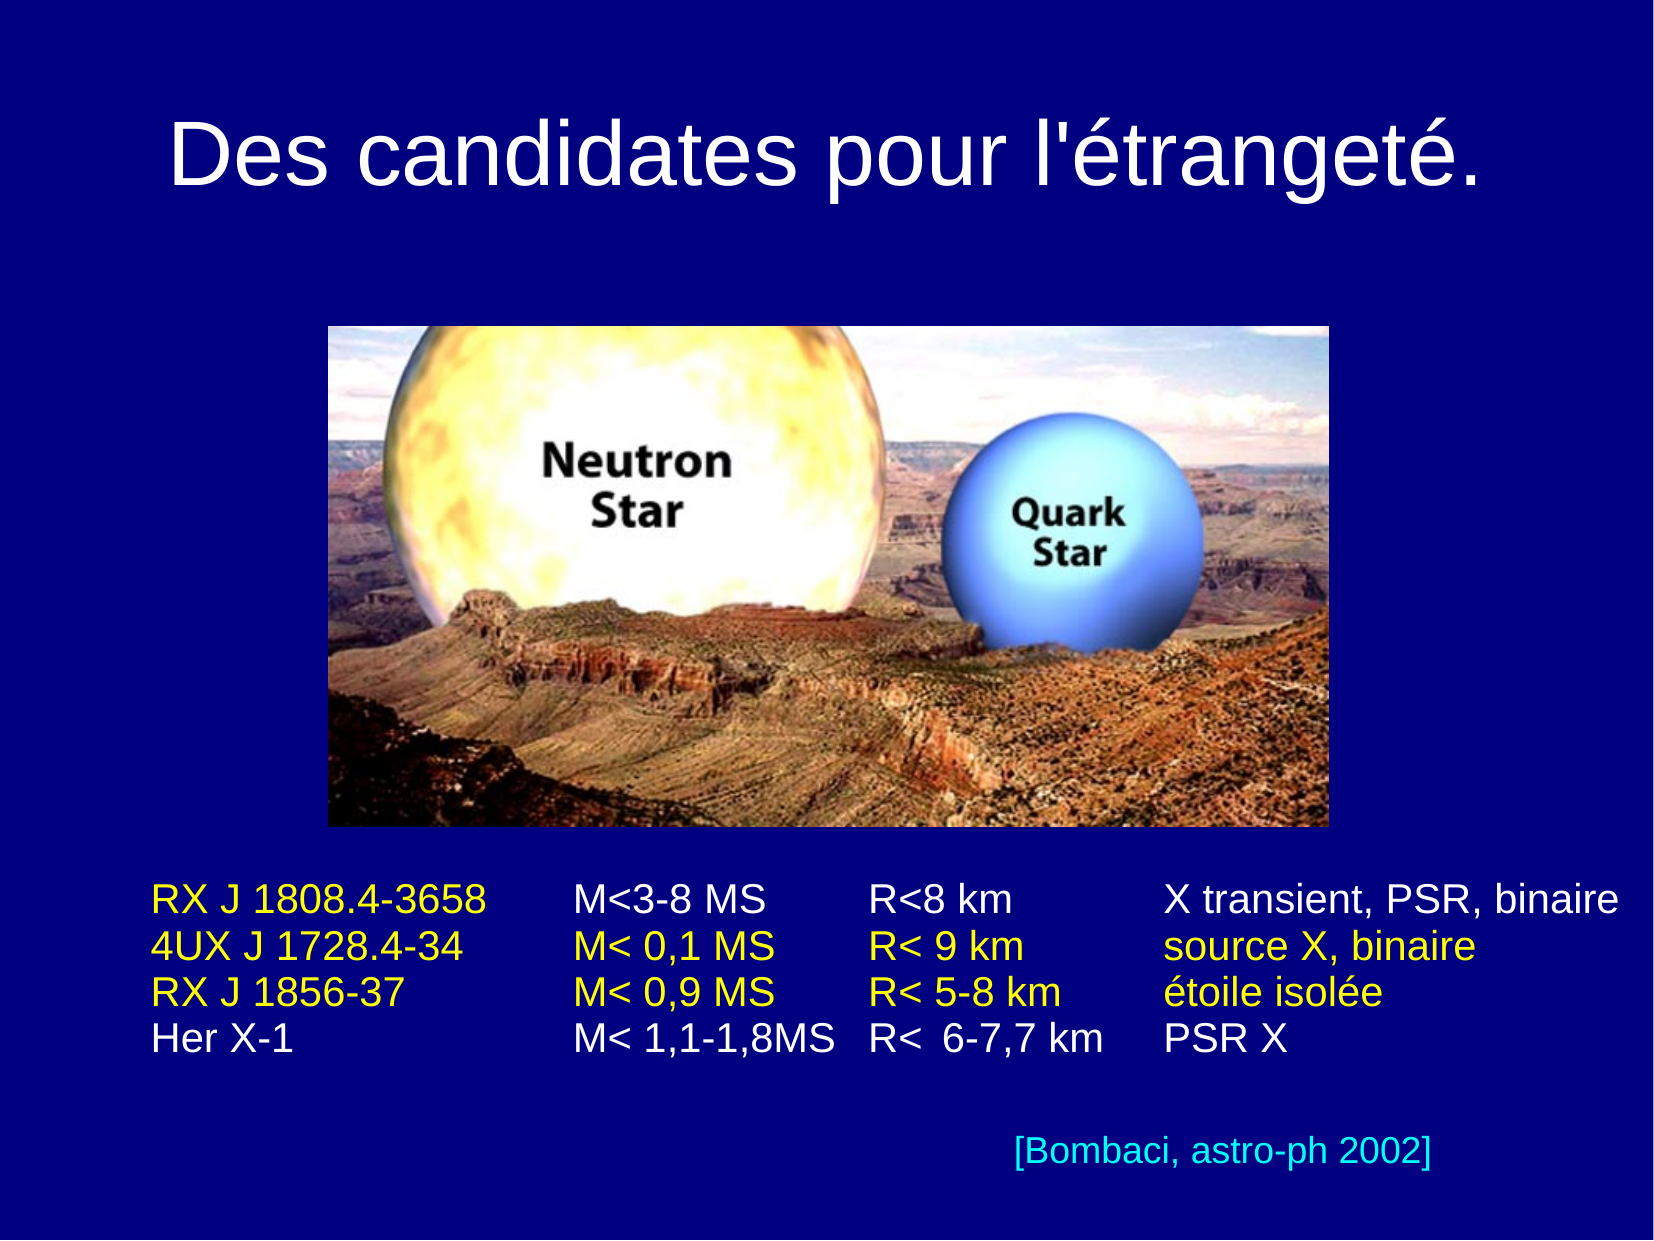

# Des candidates pour l'étrangeté.
RX J 1808.4-3658 		M<3-8 MS 		R<8 km			X transient, PSR, binaire
4UX J 1728.4-34 		M< 0,1 MS 	R< 9 km 		source X, binaire
RX J 1856-37			M< 0,9 MS		R< 5-8 km		étoile isolée
Her X-1				M< 1,1-1,8MS	R<	6-7,7 km	PSR X
[Bombaci, astro-ph 2002]